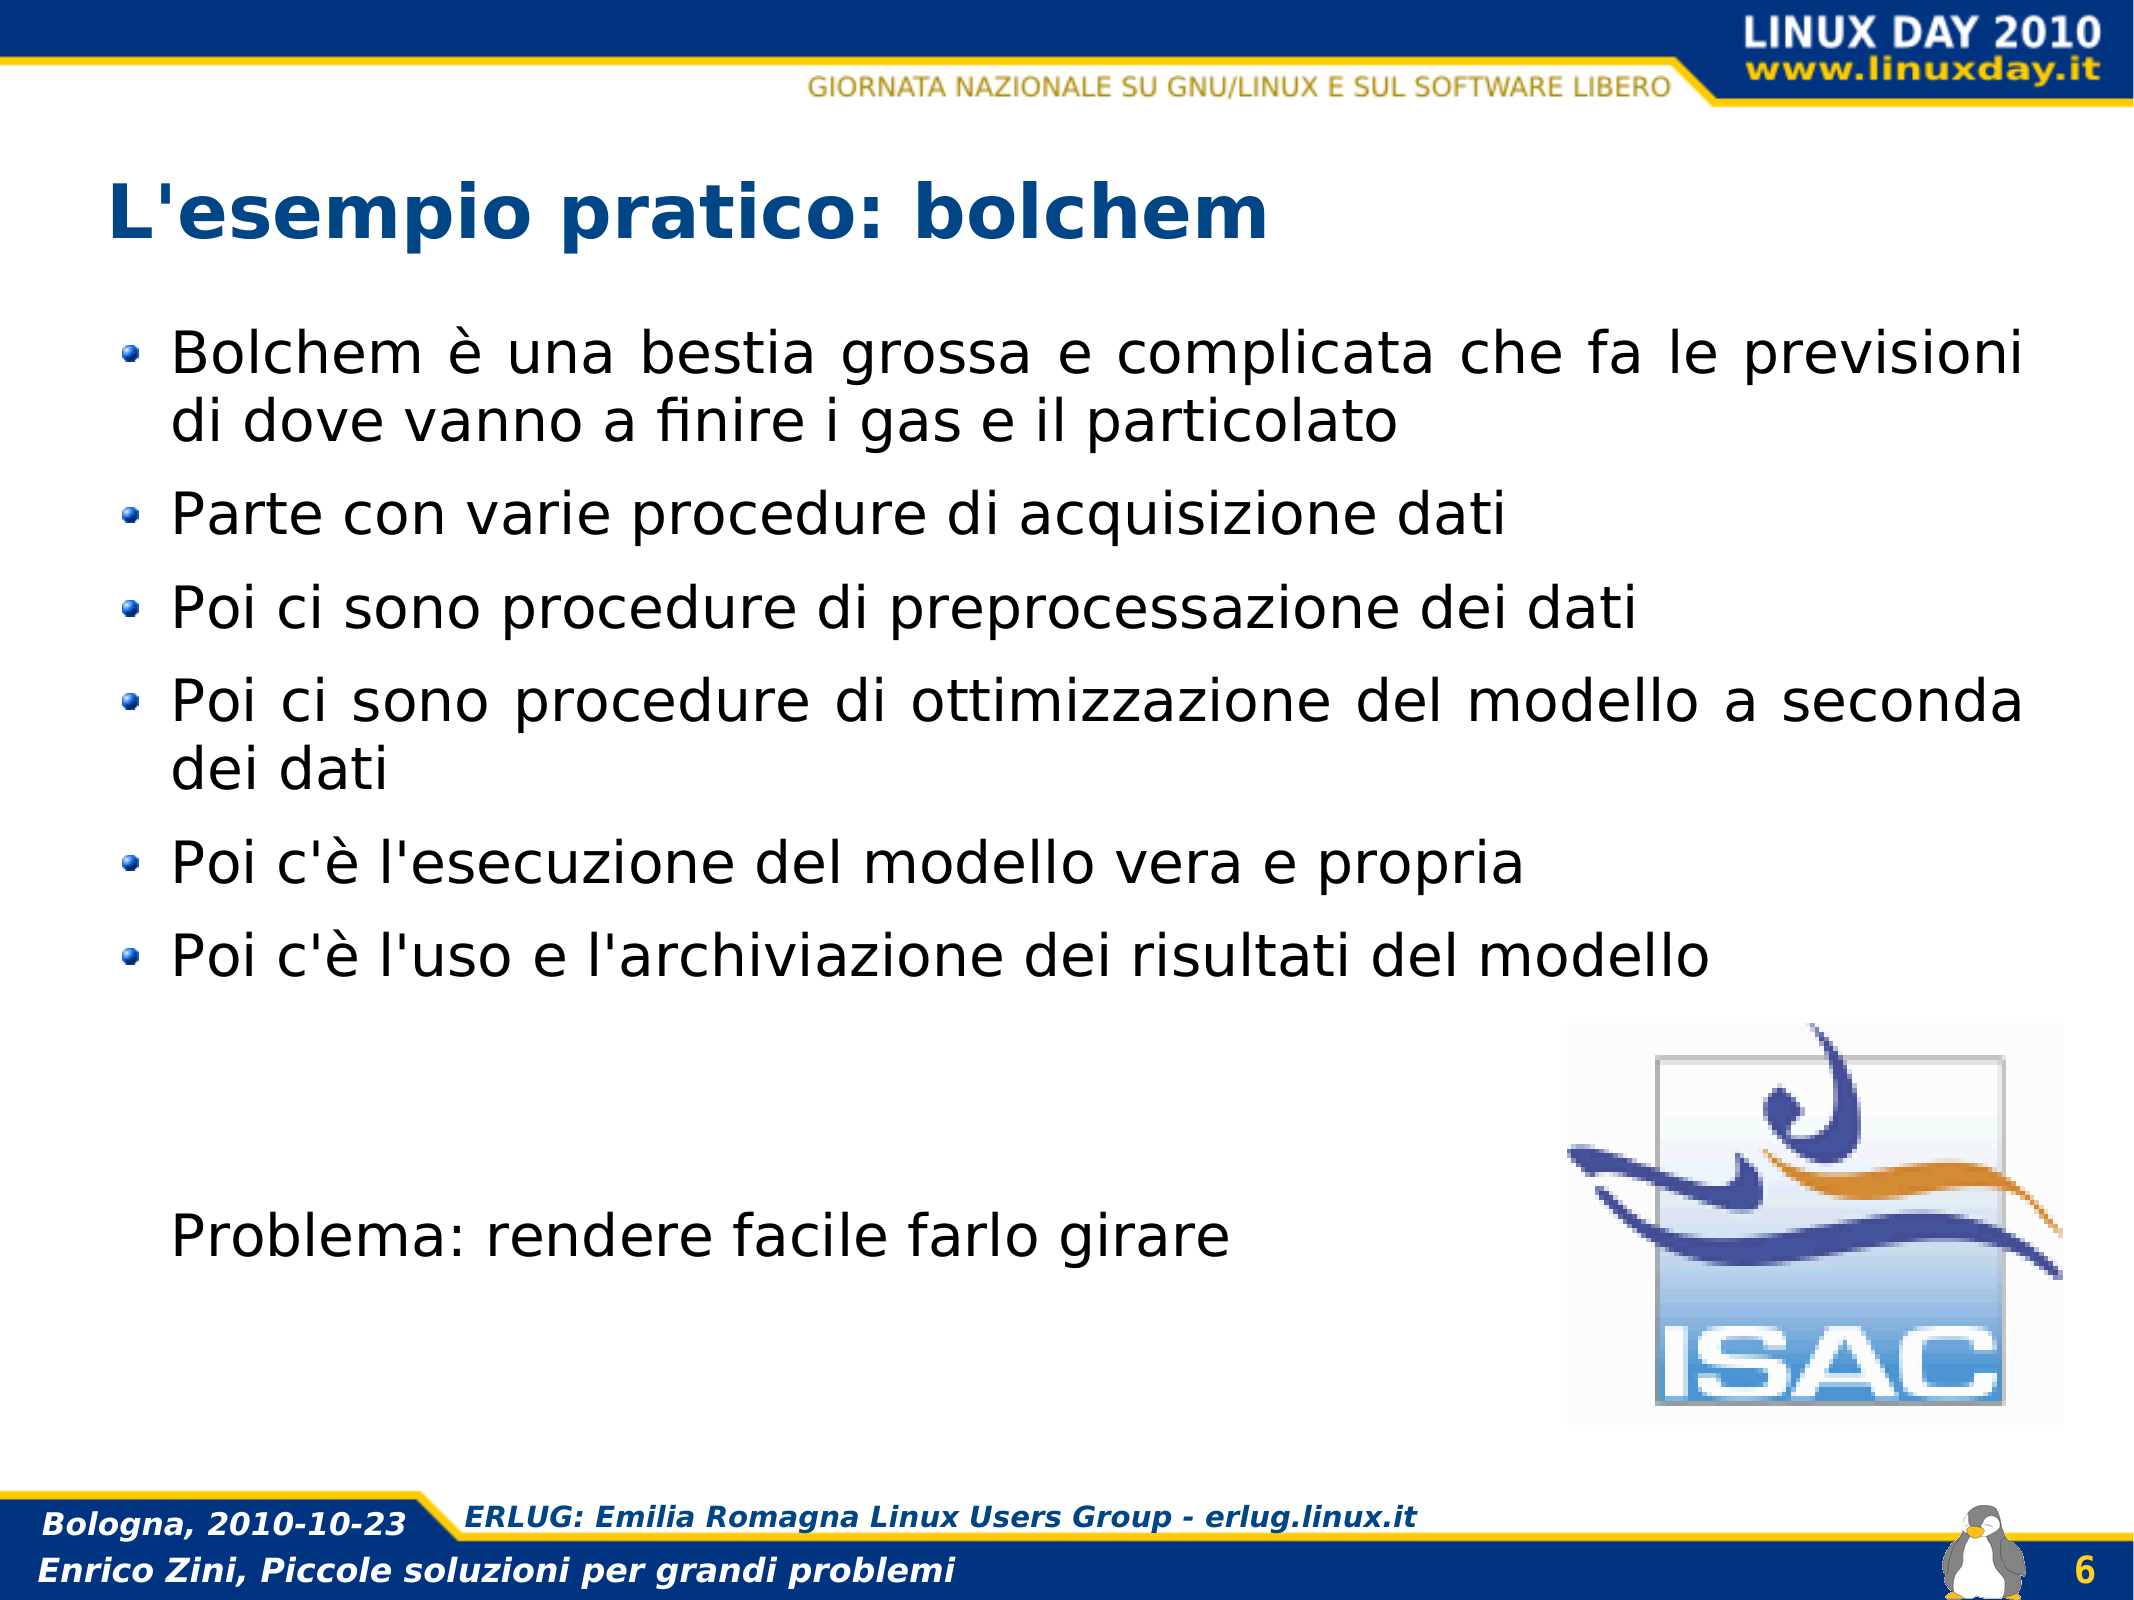

# L'esempio pratico: bolchem
Bolchem è una bestia grossa e complicata che fa le previsioni di dove vanno a finire i gas e il particolato
Parte con varie procedure di acquisizione dati
Poi ci sono procedure di preprocessazione dei dati
Poi ci sono procedure di ottimizzazione del modello a seconda dei dati
Poi c'è l'esecuzione del modello vera e propria
Poi c'è l'uso e l'archiviazione dei risultati del modello
Problema: rendere facile farlo girare